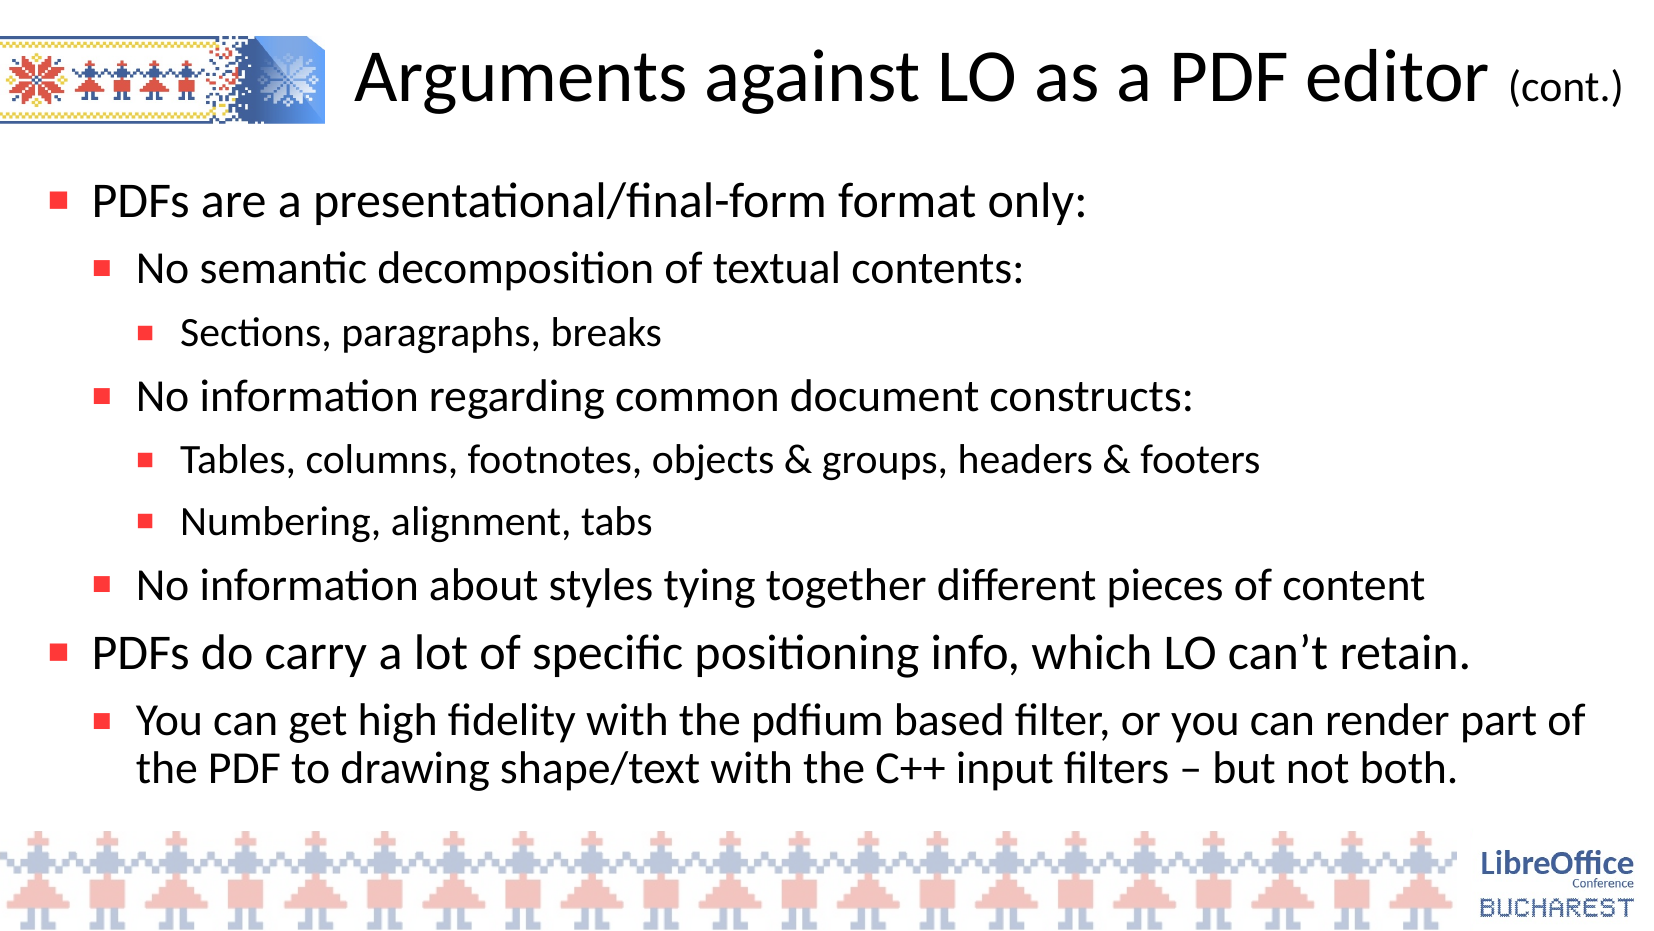

# Arguments against LO as a PDF editor (cont.)
PDFs are a presentational/final-form format only:
No semantic decomposition of textual contents:
Sections, paragraphs, breaks
No information regarding common document constructs:
Tables, columns, footnotes, objects & groups, headers & footers
Numbering, alignment, tabs
No information about styles tying together different pieces of content
PDFs do carry a lot of specific positioning info, which LO can’t retain.
You can get high fidelity with the pdfium based filter, or you can render part of the PDF to drawing shape/text with the C++ input filters – but not both.